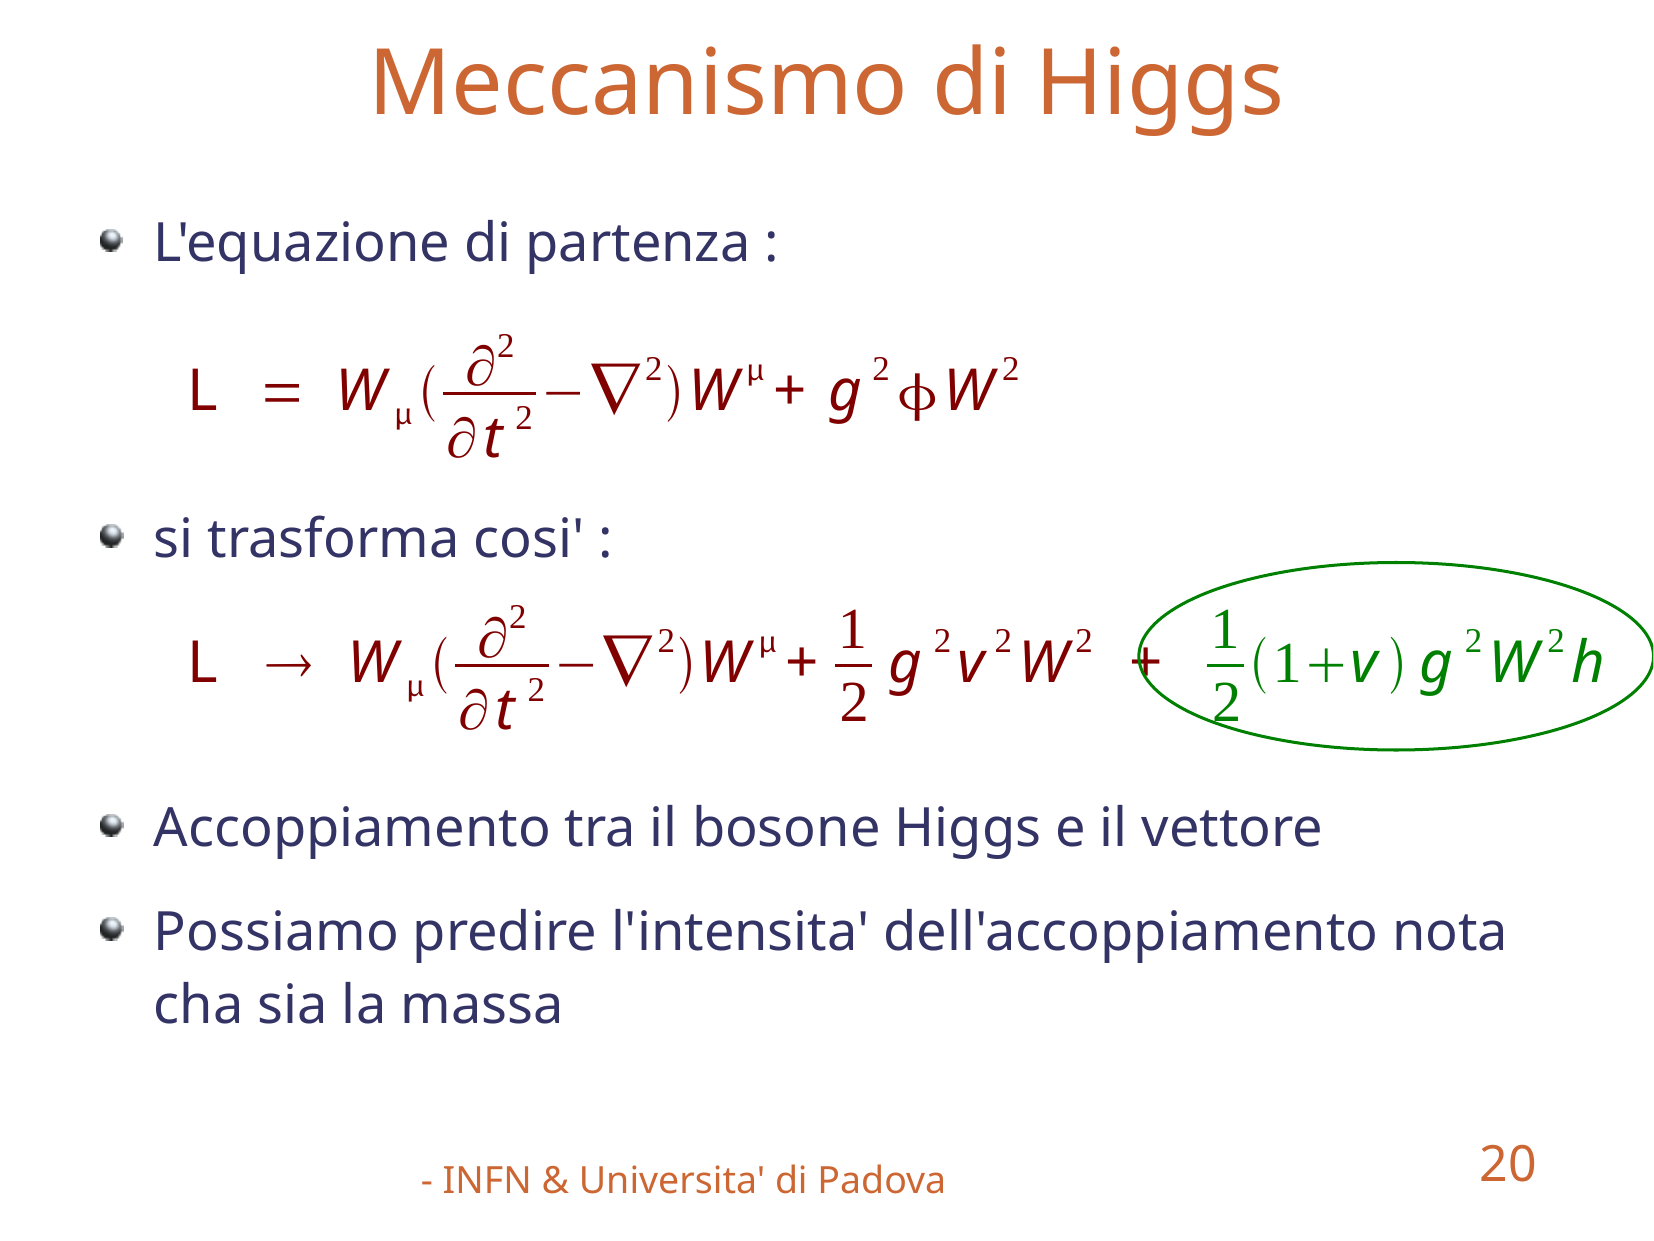

# Meccanismo di Higgs
L'equazione di partenza :
si trasforma cosi' :
Accoppiamento tra il bosone Higgs e il vettore
Possiamo predire l'intensita' dell'accoppiamento nota cha sia la massa